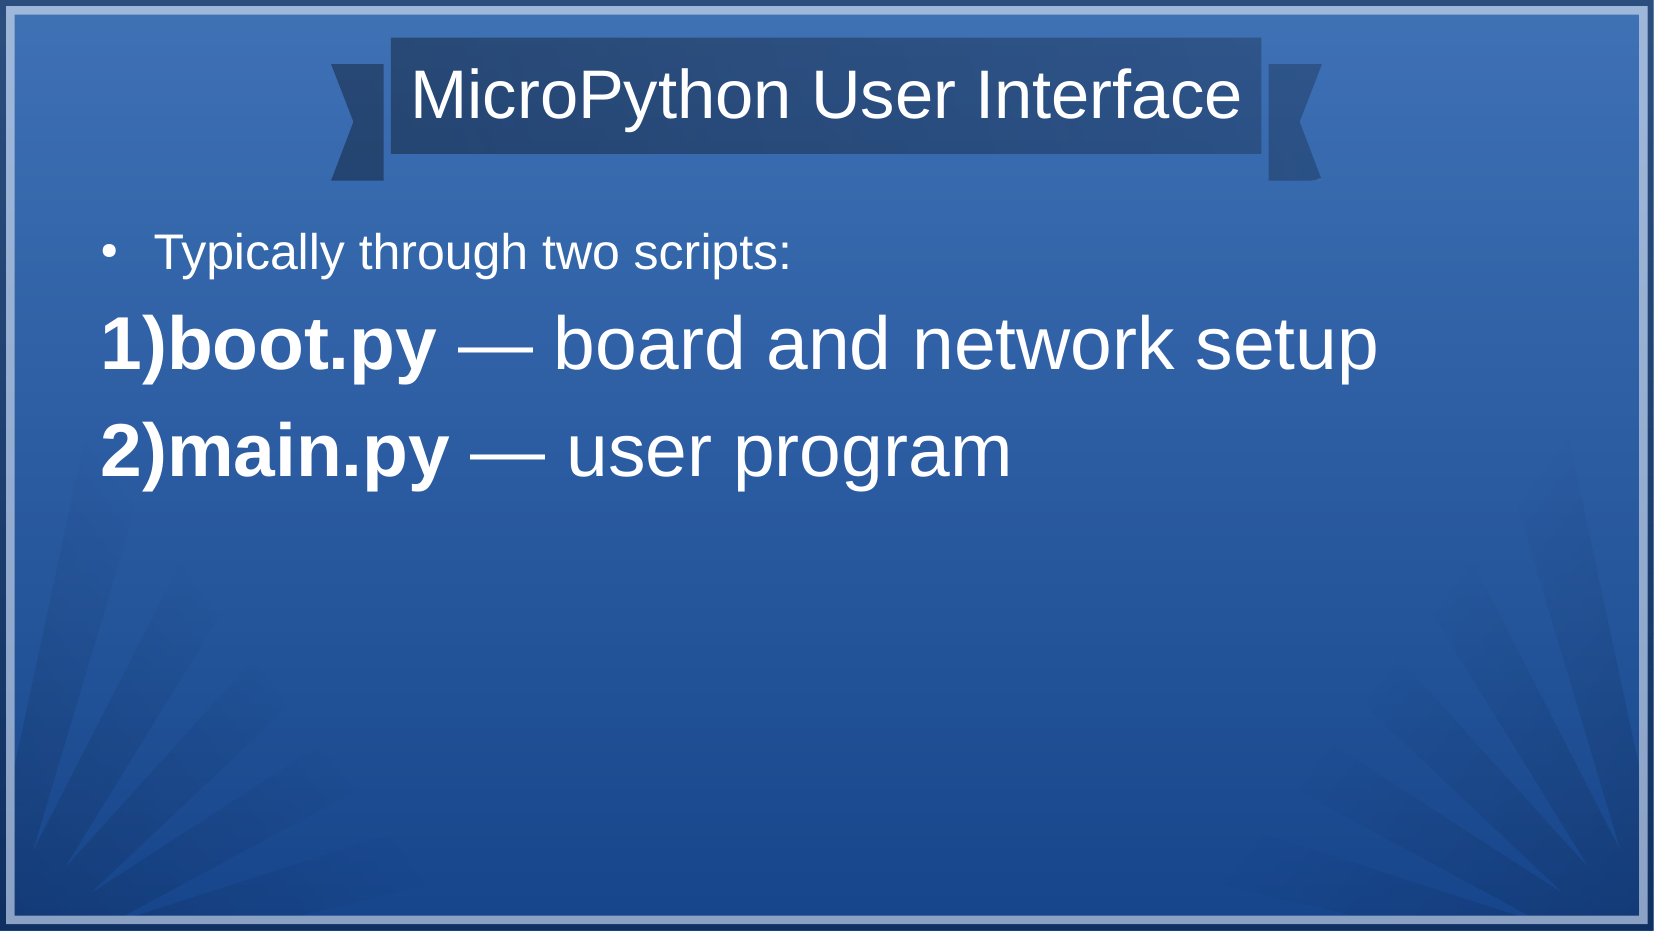

# MicroPython User Interface
Typically through two scripts:
boot.py — board and network setup
main.py — user program